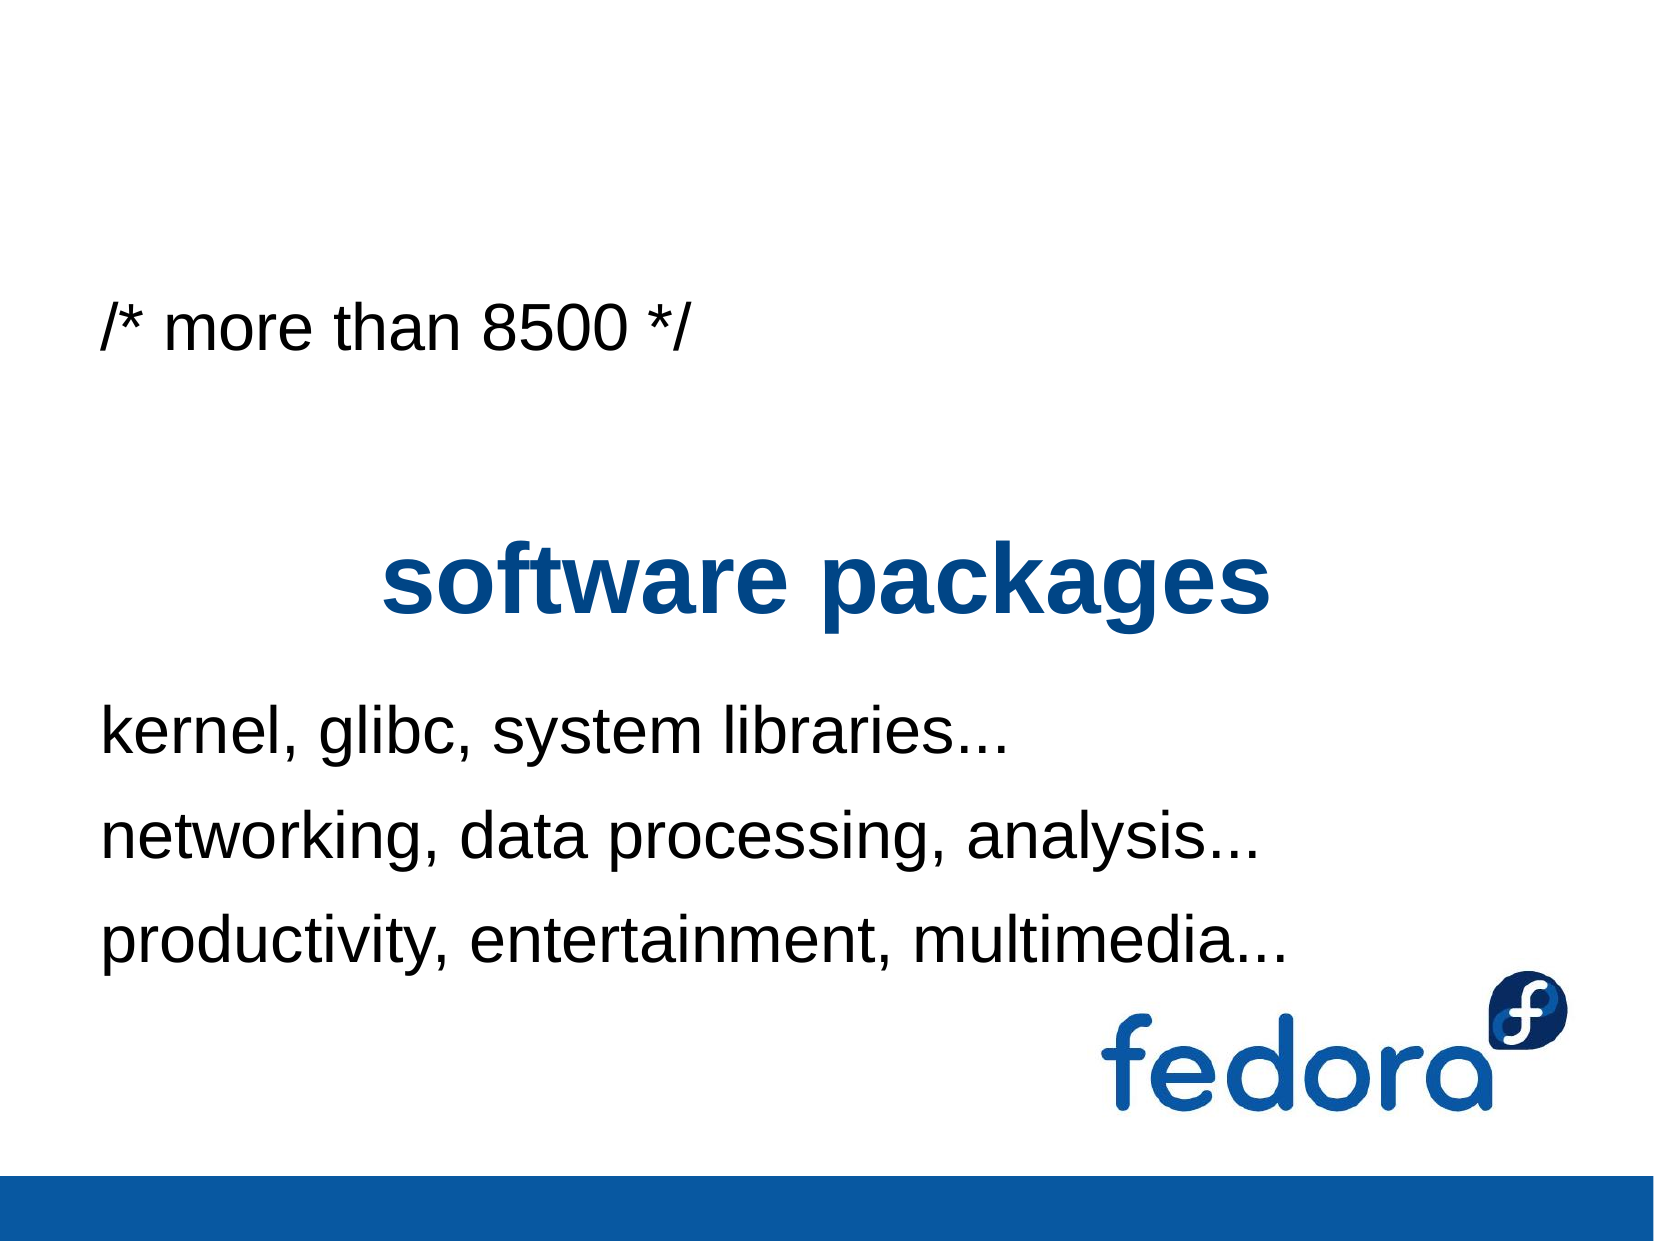

# software packages
/* more than 8500 */
kernel, glibc, system libraries...
networking, data processing, analysis...
productivity, entertainment, multimedia...